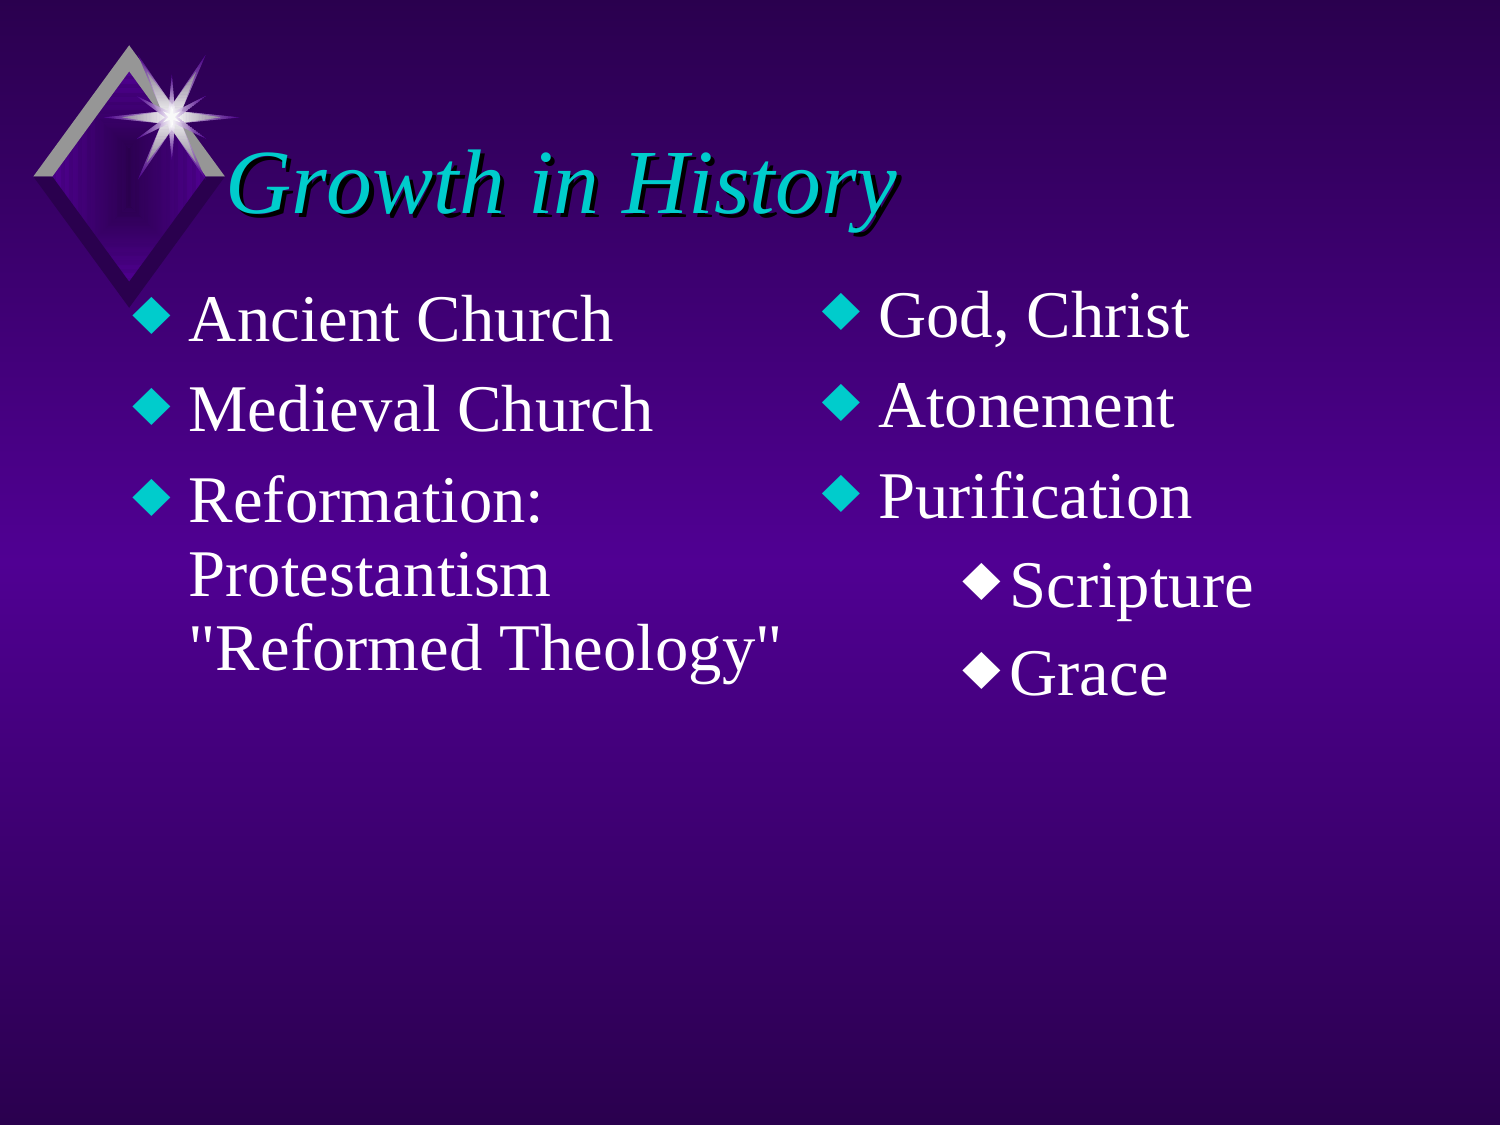

# Growth in History
God, Christ
Atonement
Purification
Scripture
Grace
Ancient Church
Medieval Church
Reformation: Protestantism
"Reformed Theology"